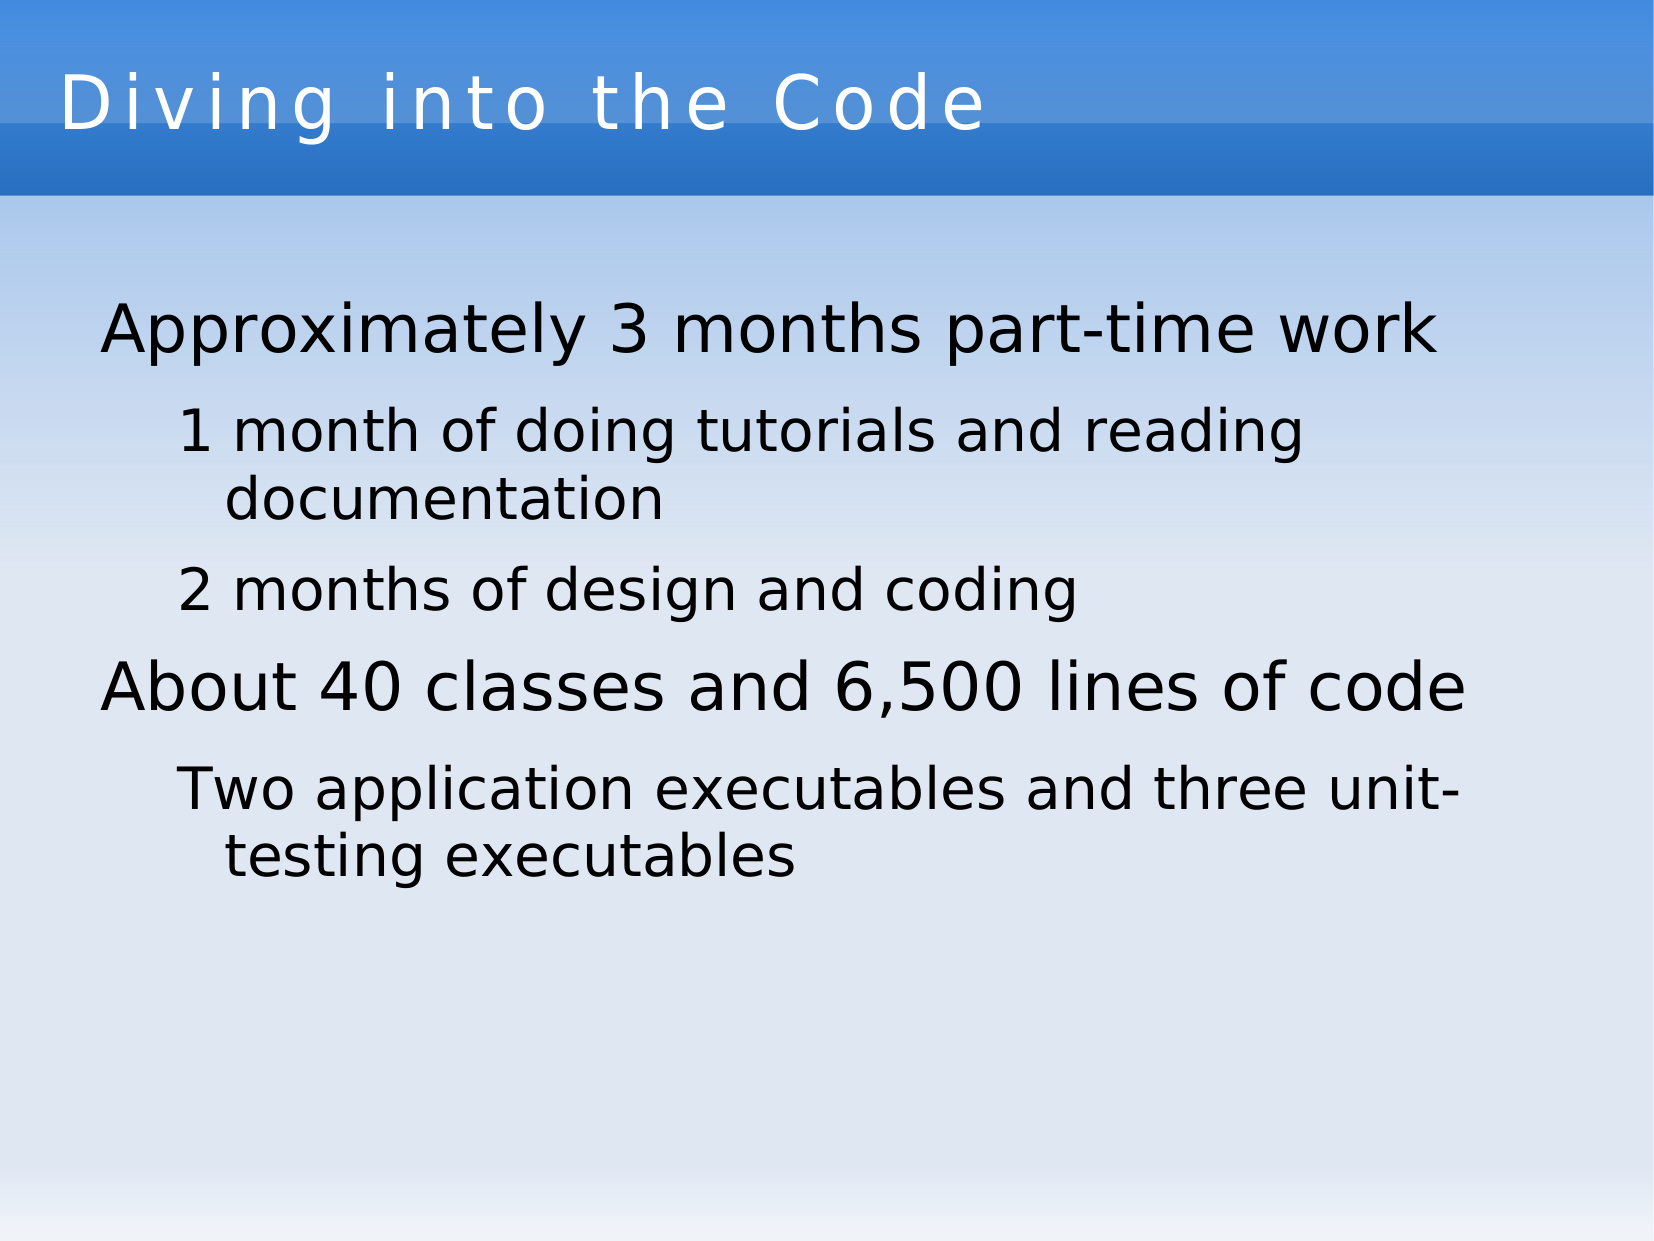

# Diving into the Code
Approximately 3 months part-time work
1 month of doing tutorials and reading documentation
2 months of design and coding
About 40 classes and 6,500 lines of code
Two application executables and three unit-testing executables